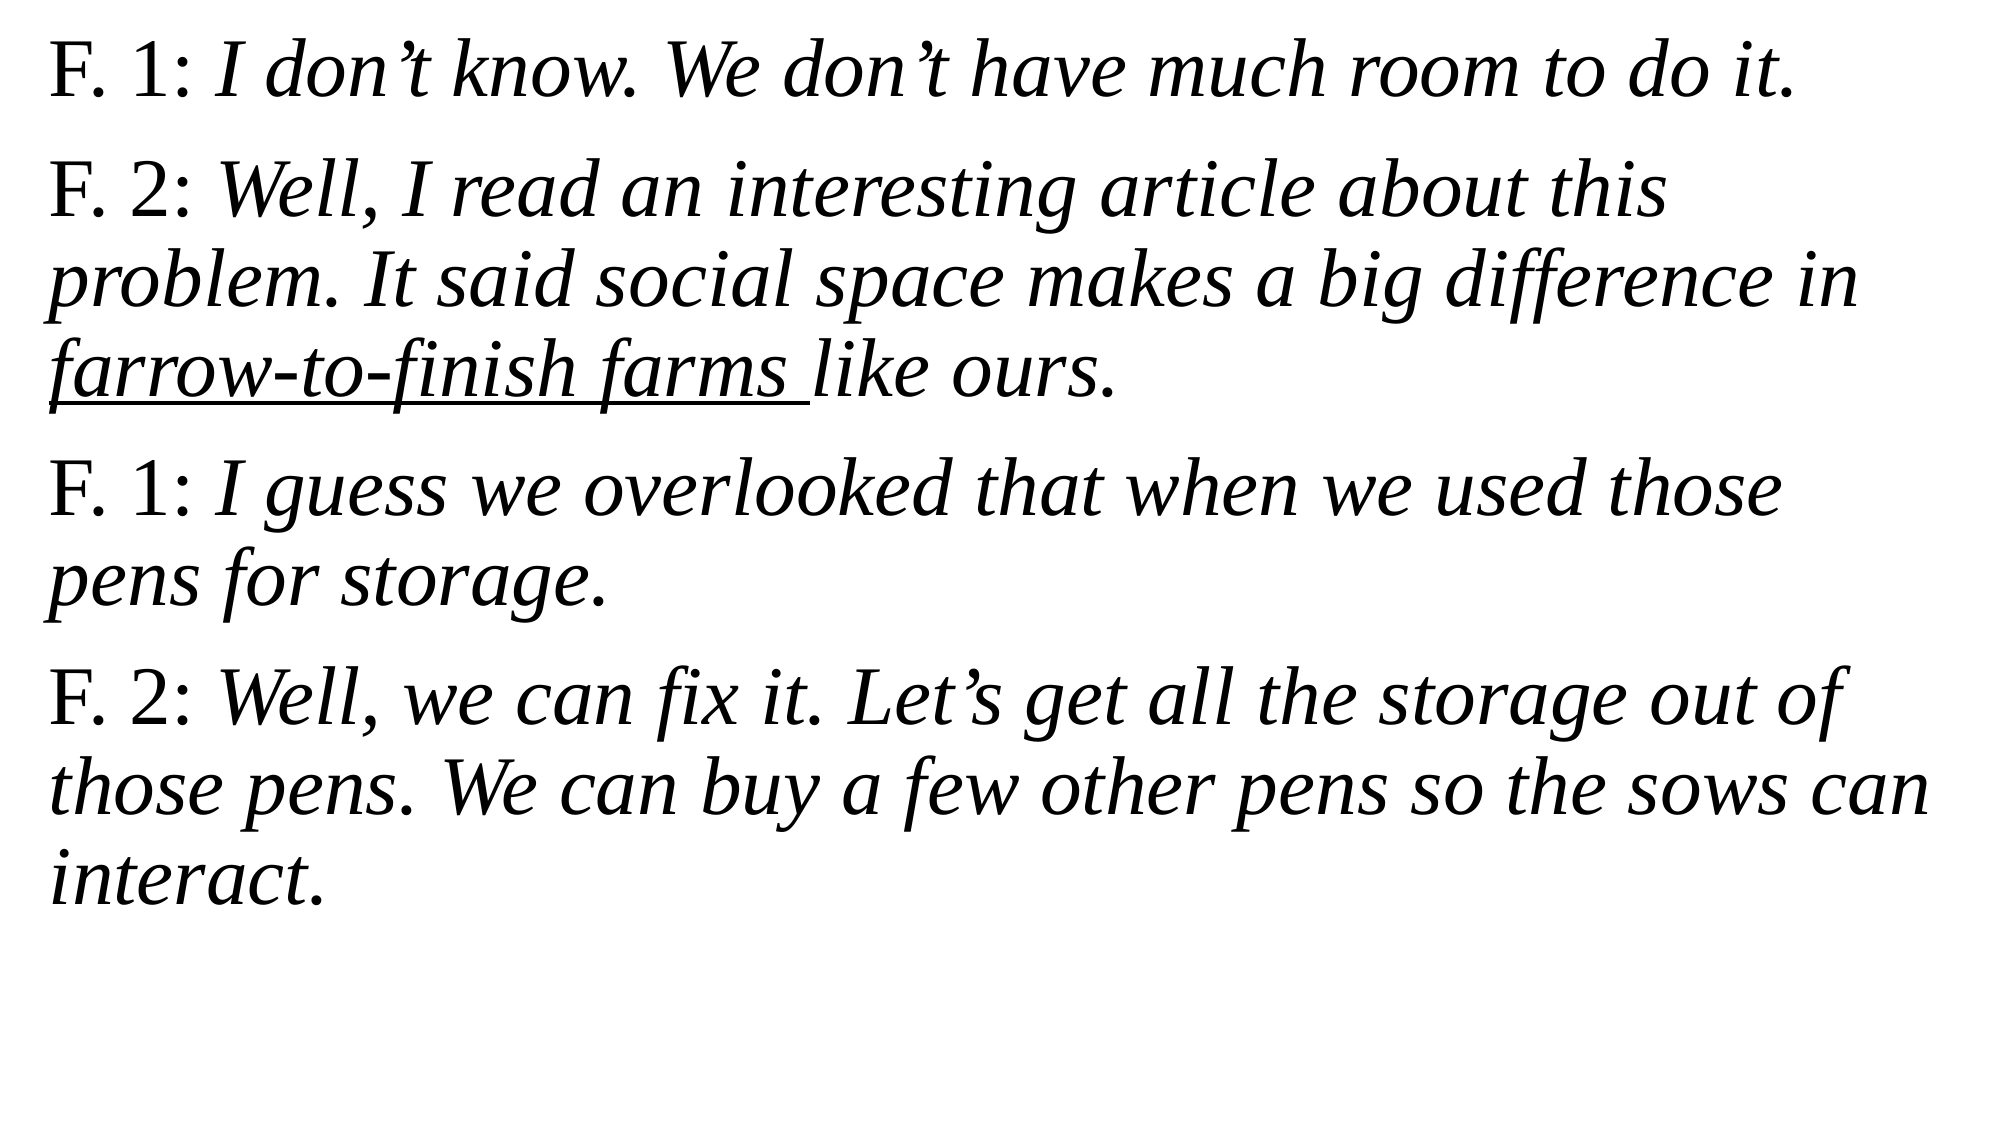

# F. 1: I don’t know. We don’t have much room to do it.
F. 2: Well, I read an interesting article about this problem. It said social space makes a big difference in farrow-to-finish farms like ours.
F. 1: I guess we overlooked that when we used those pens for storage.
F. 2: Well, we can fix it. Let’s get all the storage out of those pens. We can buy a few other pens so the sows can interact.